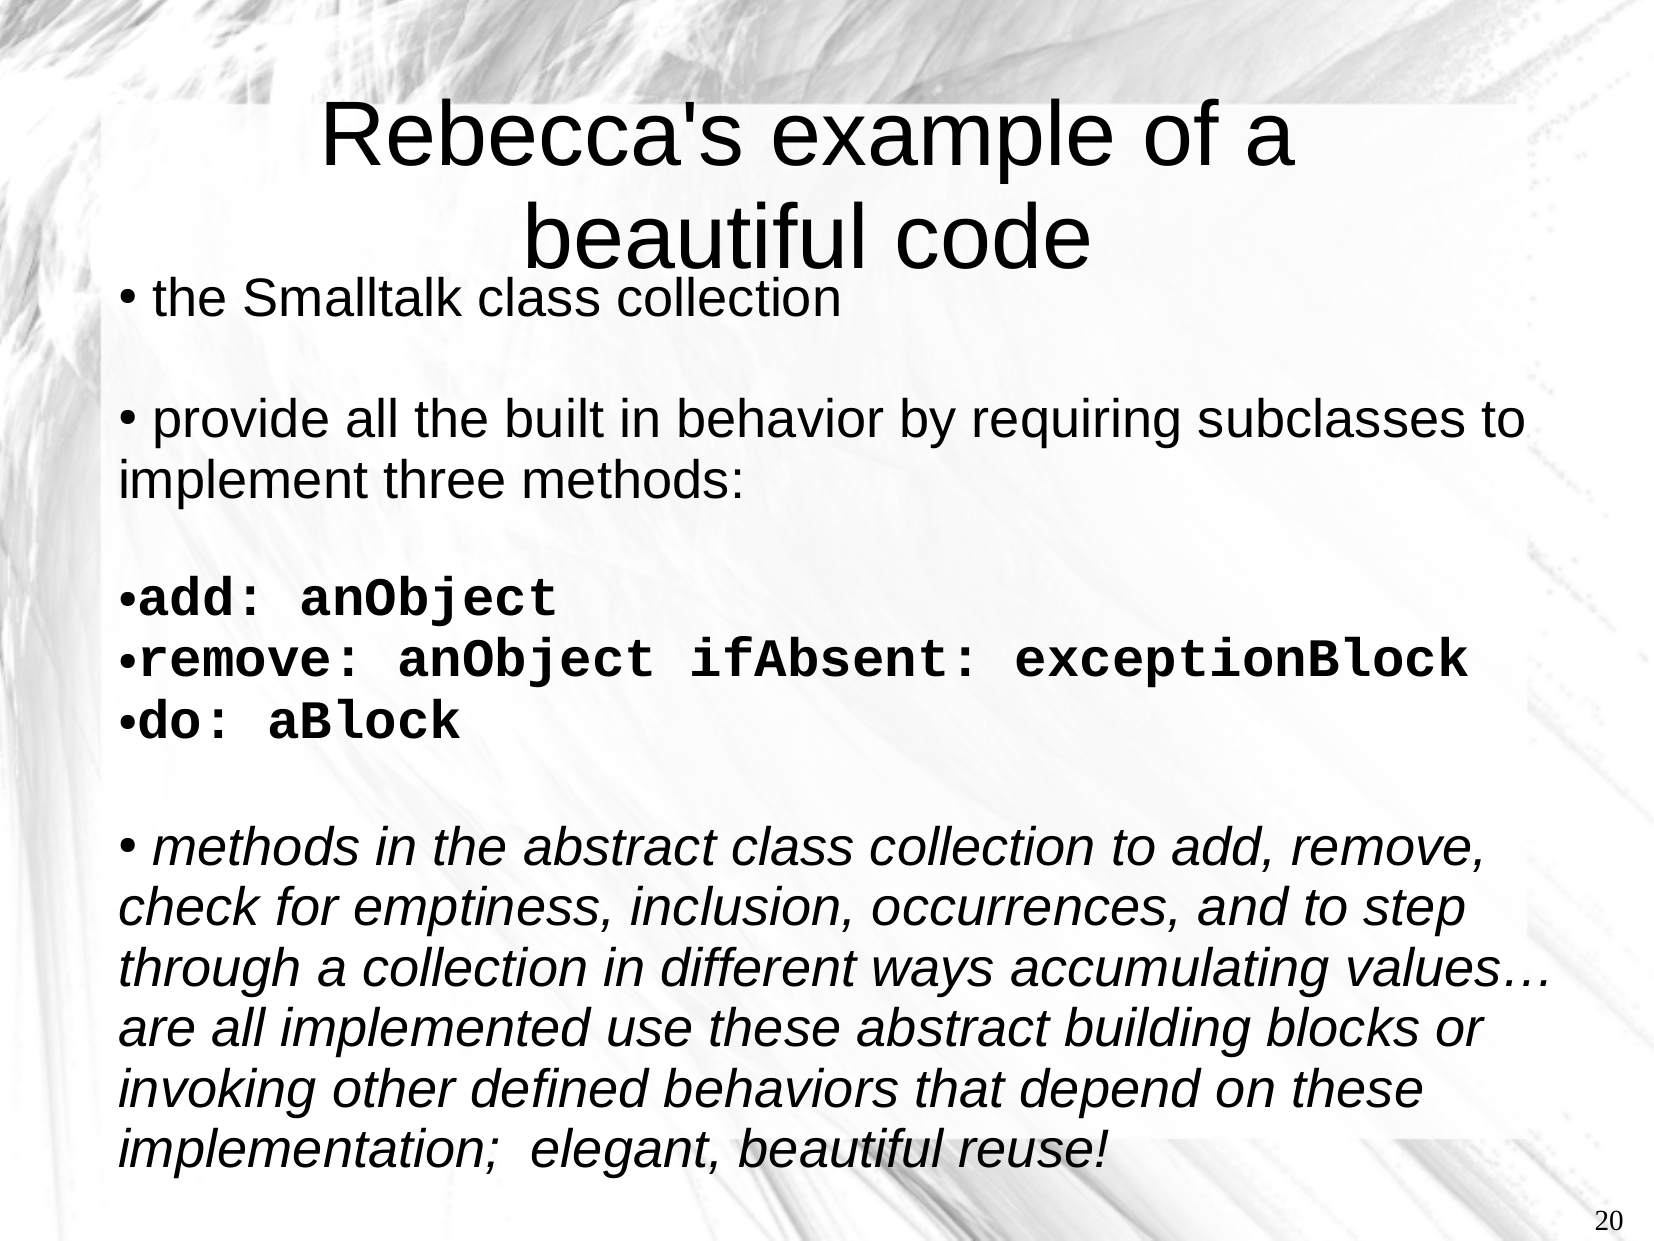

# Rebecca's example of a beautiful code
 the Smalltalk class collection
 provide all the built in behavior by requiring subclasses to implement three methods:
add: anObject
remove: anObject ifAbsent: exceptionBlock
do: aBlock
 methods in the abstract class collection to add, remove, check for emptiness, inclusion, occurrences, and to step through a collection in different ways accumulating values…are all implemented use these abstract building blocks or invoking other defined behaviors that depend on these implementation; elegant, beautiful reuse!
20